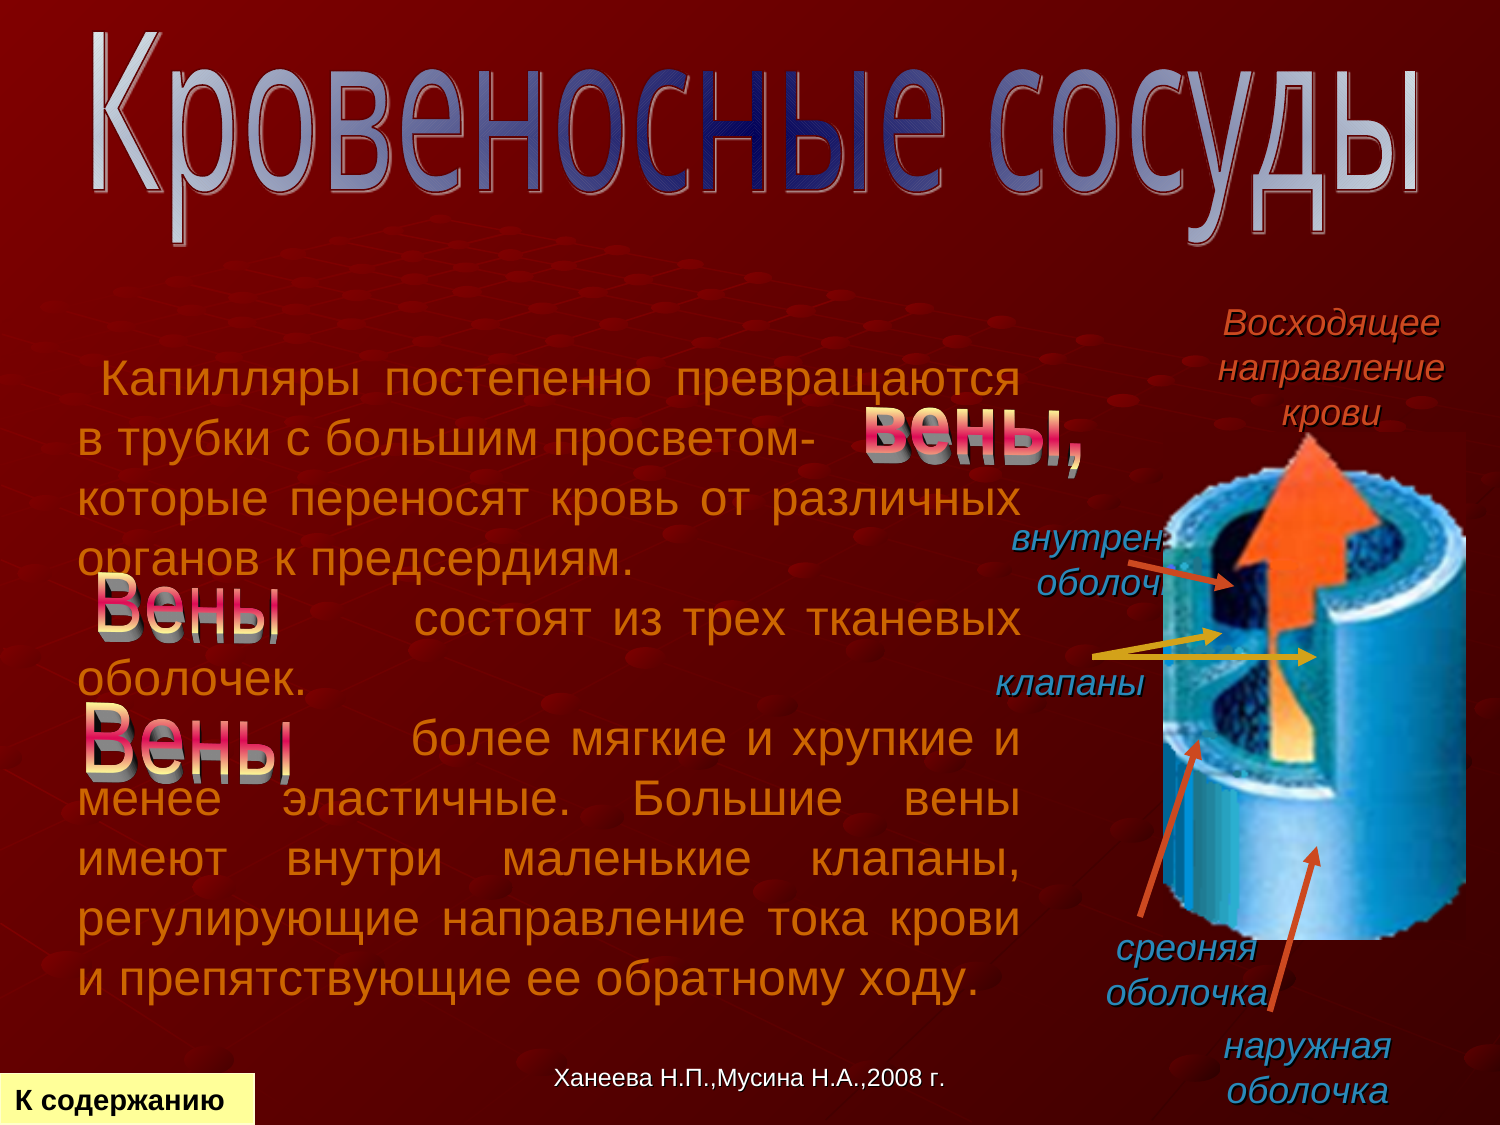

Кровеносные сосуды
Восходящее
направление
крови
 Капилляры постепенно превращаются в трубки с большим просветом-
которые переносят кровь от различных органов к предсердиям.
 состоят из трех тканевых оболочек.
 более мягкие и хрупкие и менее эластичные. Большие вены имеют внутри маленькие клапаны, регулирующие направление тока крови и препятствующие ее обратному ходу.
вены,
внутренняя
оболочка
Вены
клапаны
Вены
средняя
оболочка
наружная
оболочка
Ханеева Н.П.,Мусина Н.А.,2008 г.
К содержанию